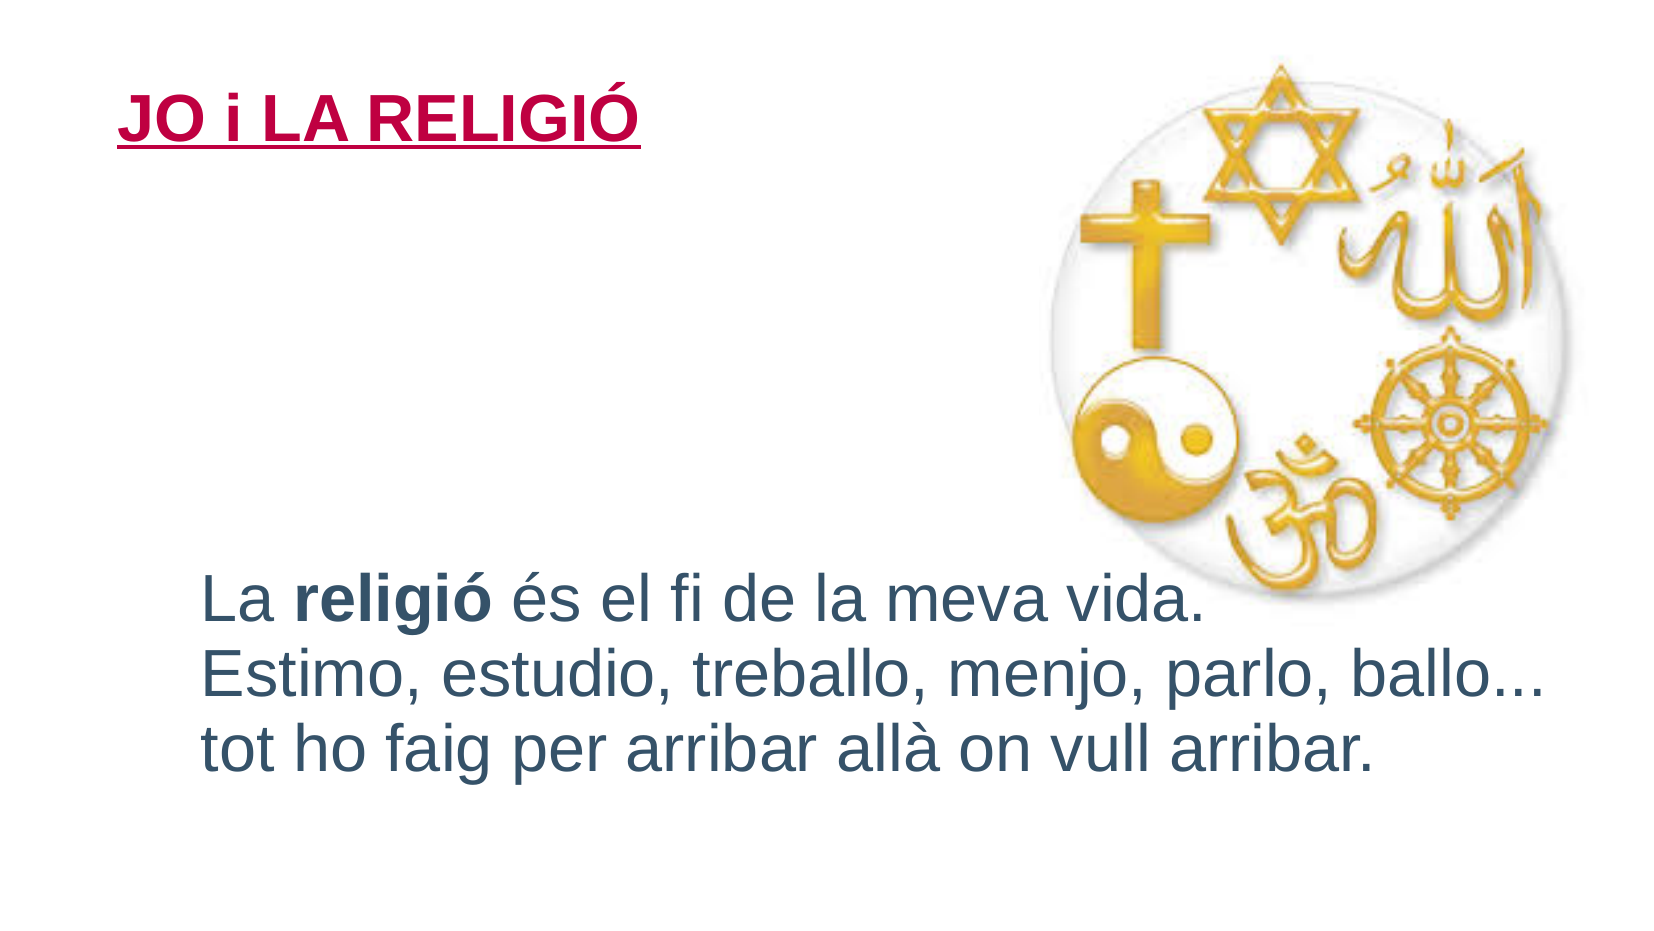

JO i LA RELIGIÓ
# La religió és el fi de la meva vida.
Estimo, estudio, treballo, menjo, parlo, ballo...
tot ho faig per arribar allà on vull arribar.